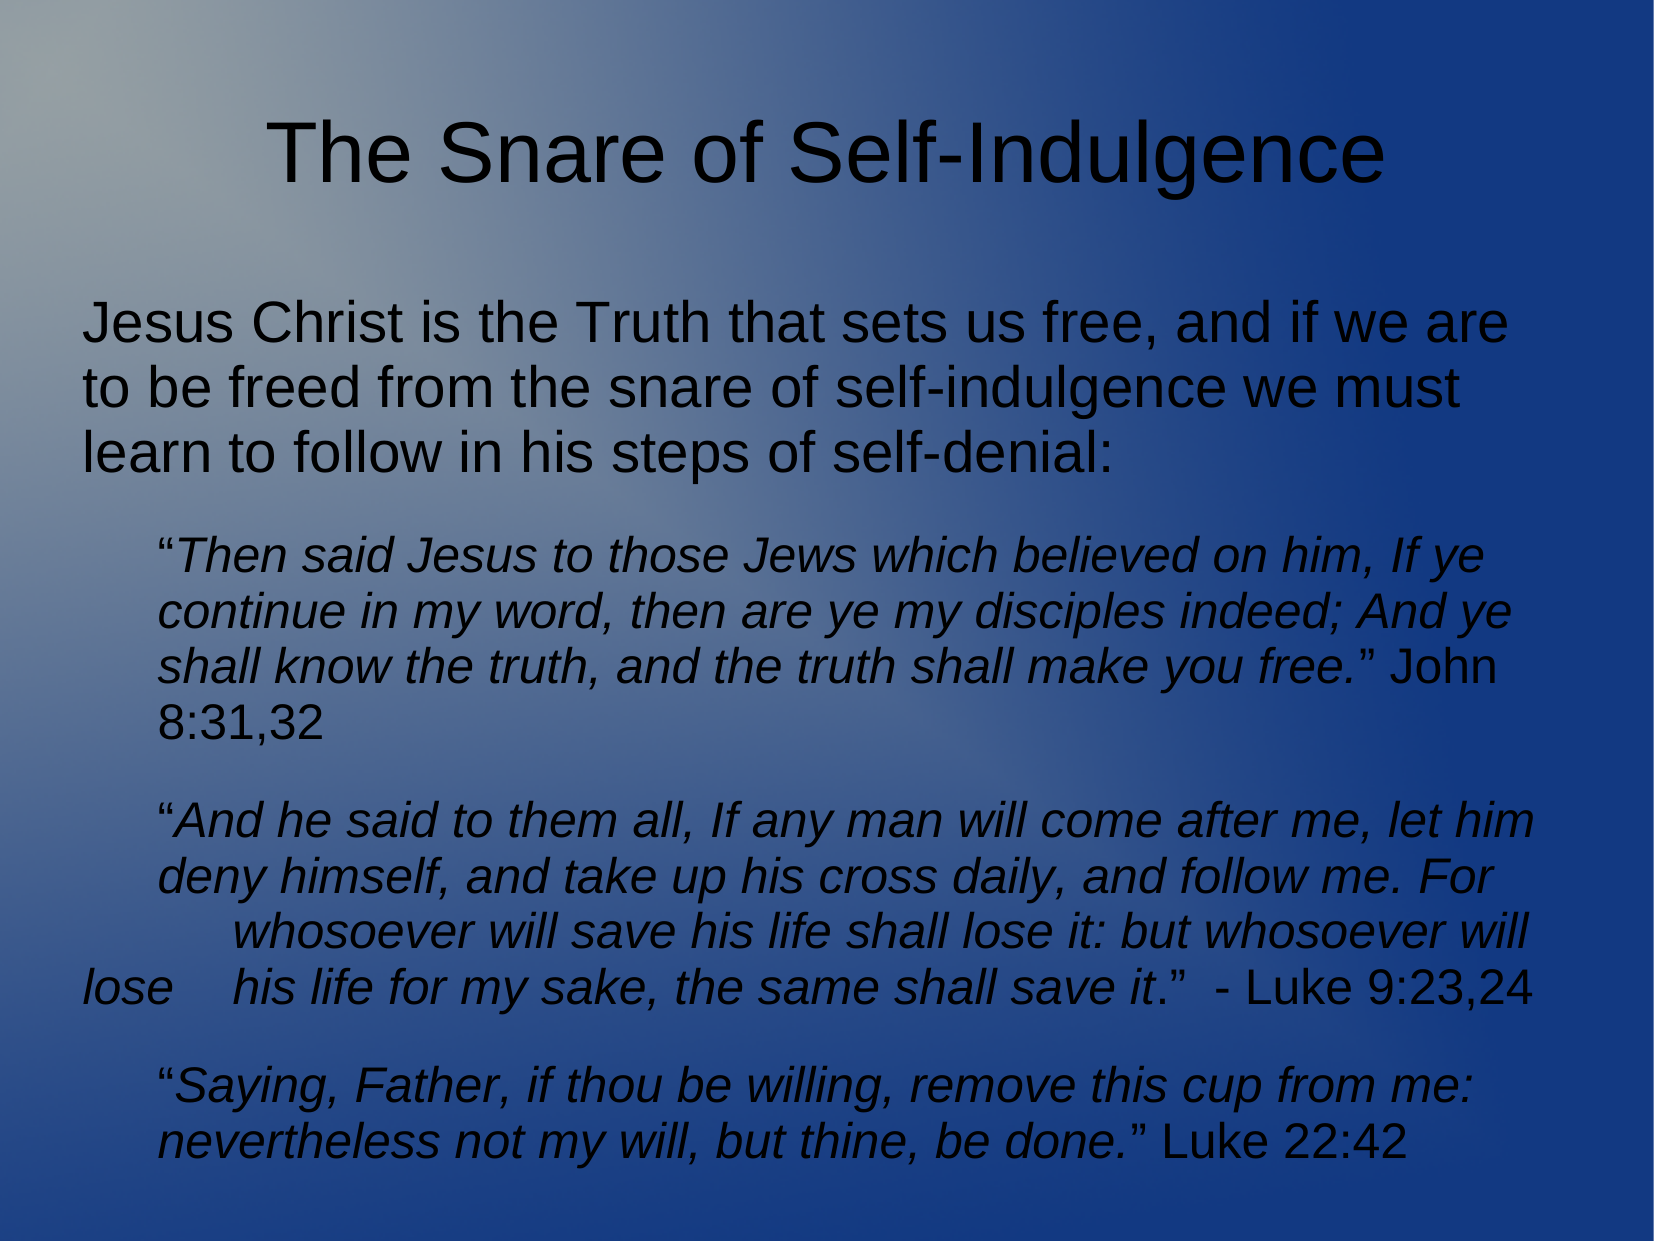

# The Snare of Self-Indulgence
Jesus Christ is the Truth that sets us free, and if we are to be freed from the snare of self-indulgence we must learn to follow in his steps of self-denial:
	“Then said Jesus to those Jews which believed on him, If ye 		continue in my word, then are ye my disciples indeed; And ye 	shall know the truth, and the truth shall make you free.” John 	8:31,32
	“And he said to them all, If any man will come after me, let him 	deny himself, and take up his cross daily, and follow me. For 		whosoever will save his life shall lose it: but whosoever will lose 	his life for my sake, the same shall save it.” - Luke 9:23,24
	“Saying, Father, if thou be willing, remove this cup from me: 		nevertheless not my will, but thine, be done.” Luke 22:42